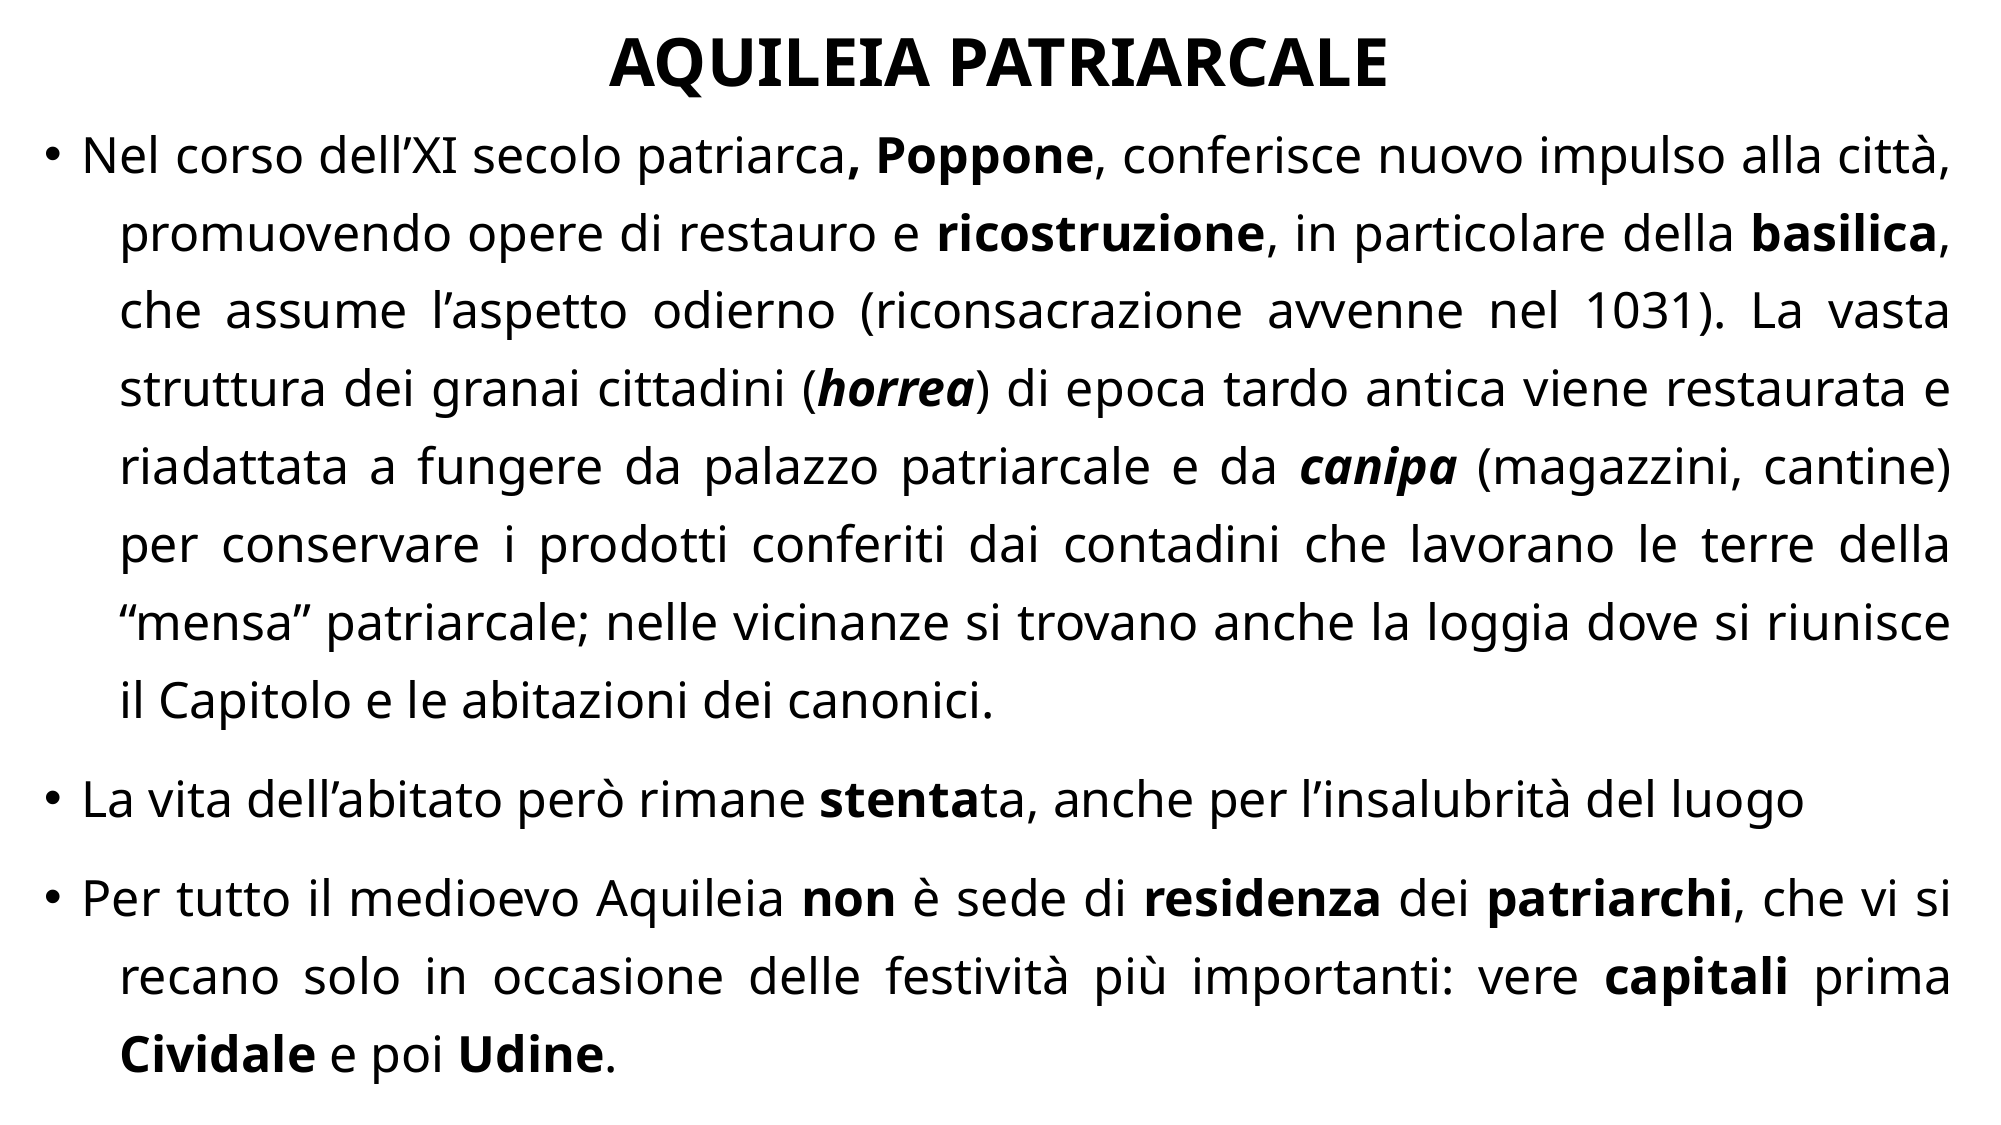

# AQUILEIA PATRIARCALE
Nel corso dell’XI secolo patriarca, Poppone, conferisce nuovo impulso alla città, promuovendo opere di restauro e ricostruzione, in particolare della basilica, che assume l’aspetto odierno (riconsacrazione avvenne nel 1031). La vasta struttura dei granai cittadini (horrea) di epoca tardo antica viene restaurata e riadattata a fungere da palazzo patriarcale e da canipa (magazzini, cantine) per conservare i prodotti conferiti dai contadini che lavorano le terre della “mensa” patriarcale; nelle vicinanze si trovano anche la loggia dove si riunisce il Capitolo e le abitazioni dei canonici.
La vita dell’abitato però rimane stentata, anche per l’insalubrità del luogo
Per tutto il medioevo Aquileia non è sede di residenza dei patriarchi, che vi si recano solo in occasione delle festività più importanti: vere capitali prima Cividale e poi Udine.